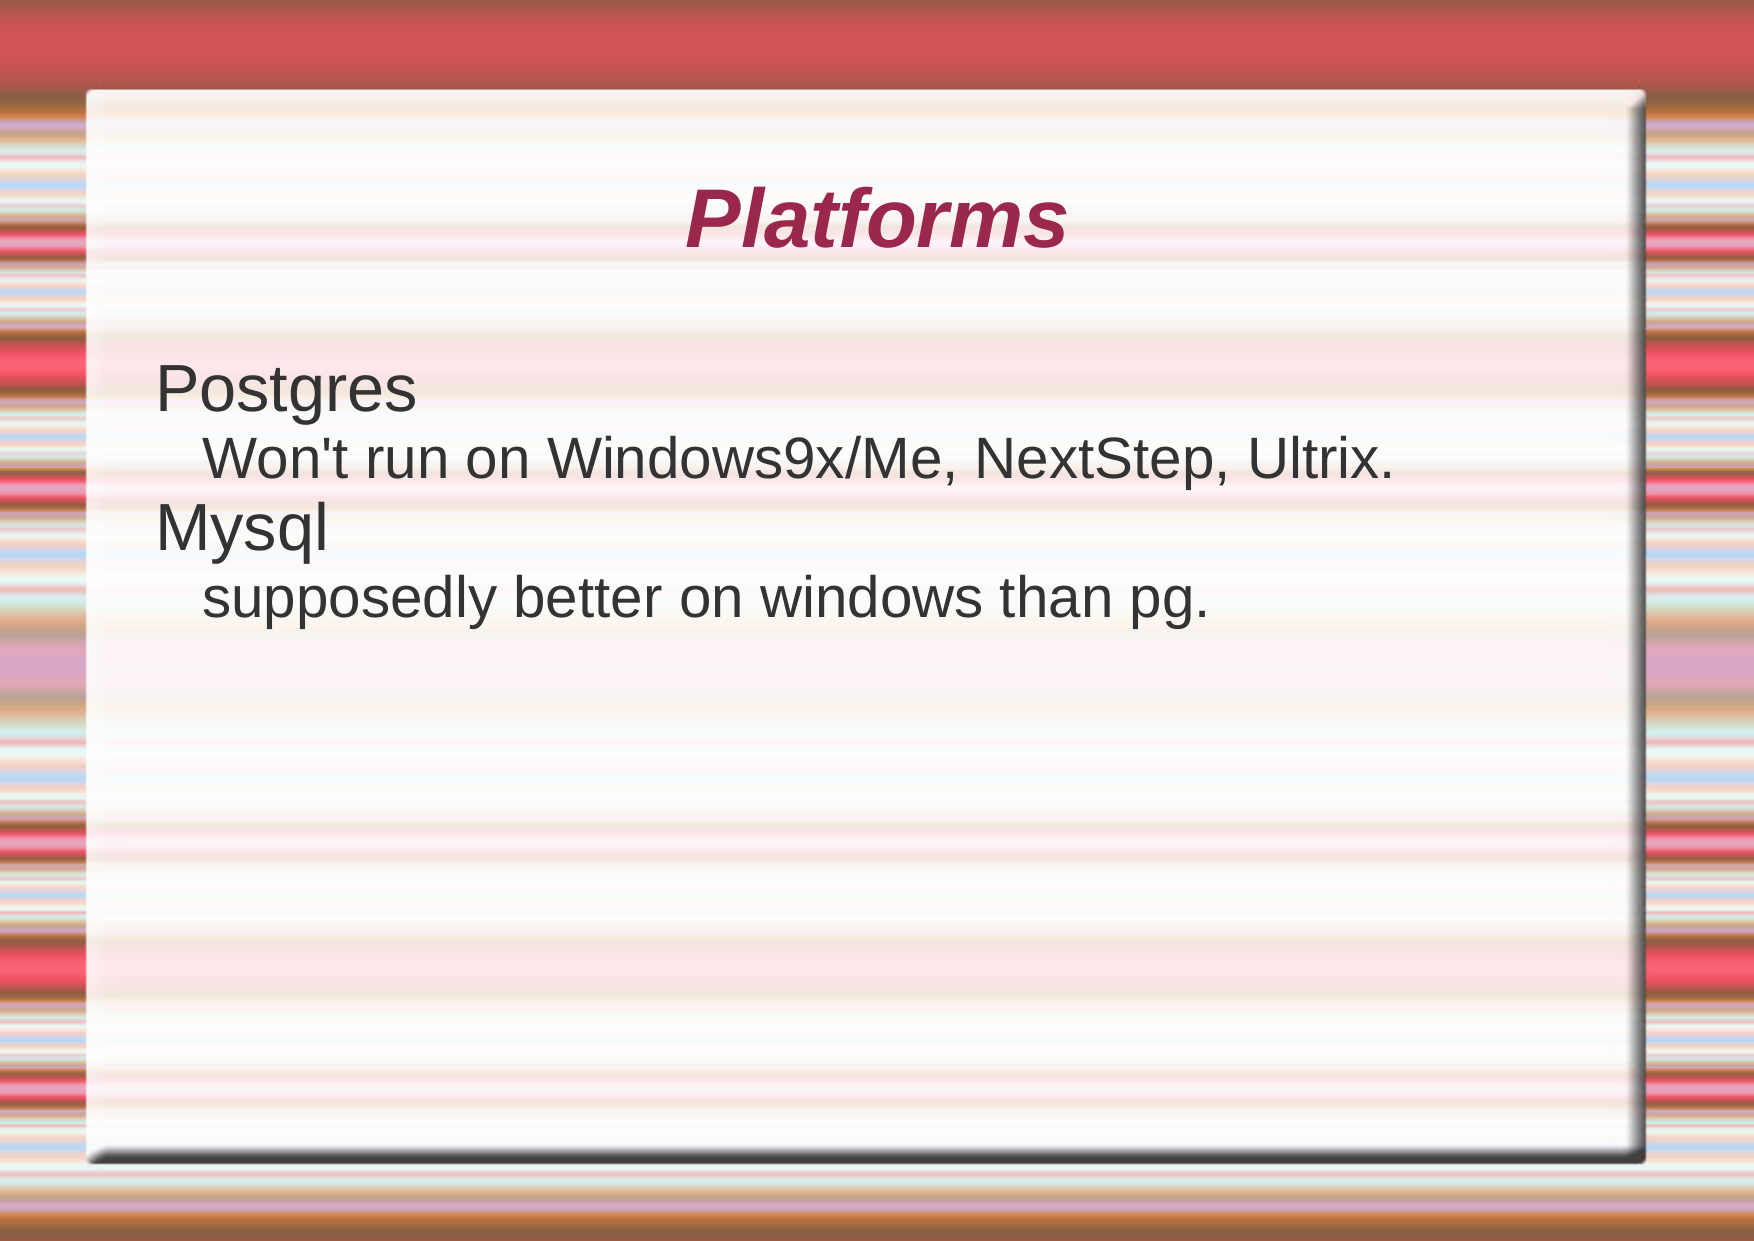

# Platforms
Postgres
Won't run on Windows9x/Me, NextStep, Ultrix.
Mysql
supposedly better on windows than pg.